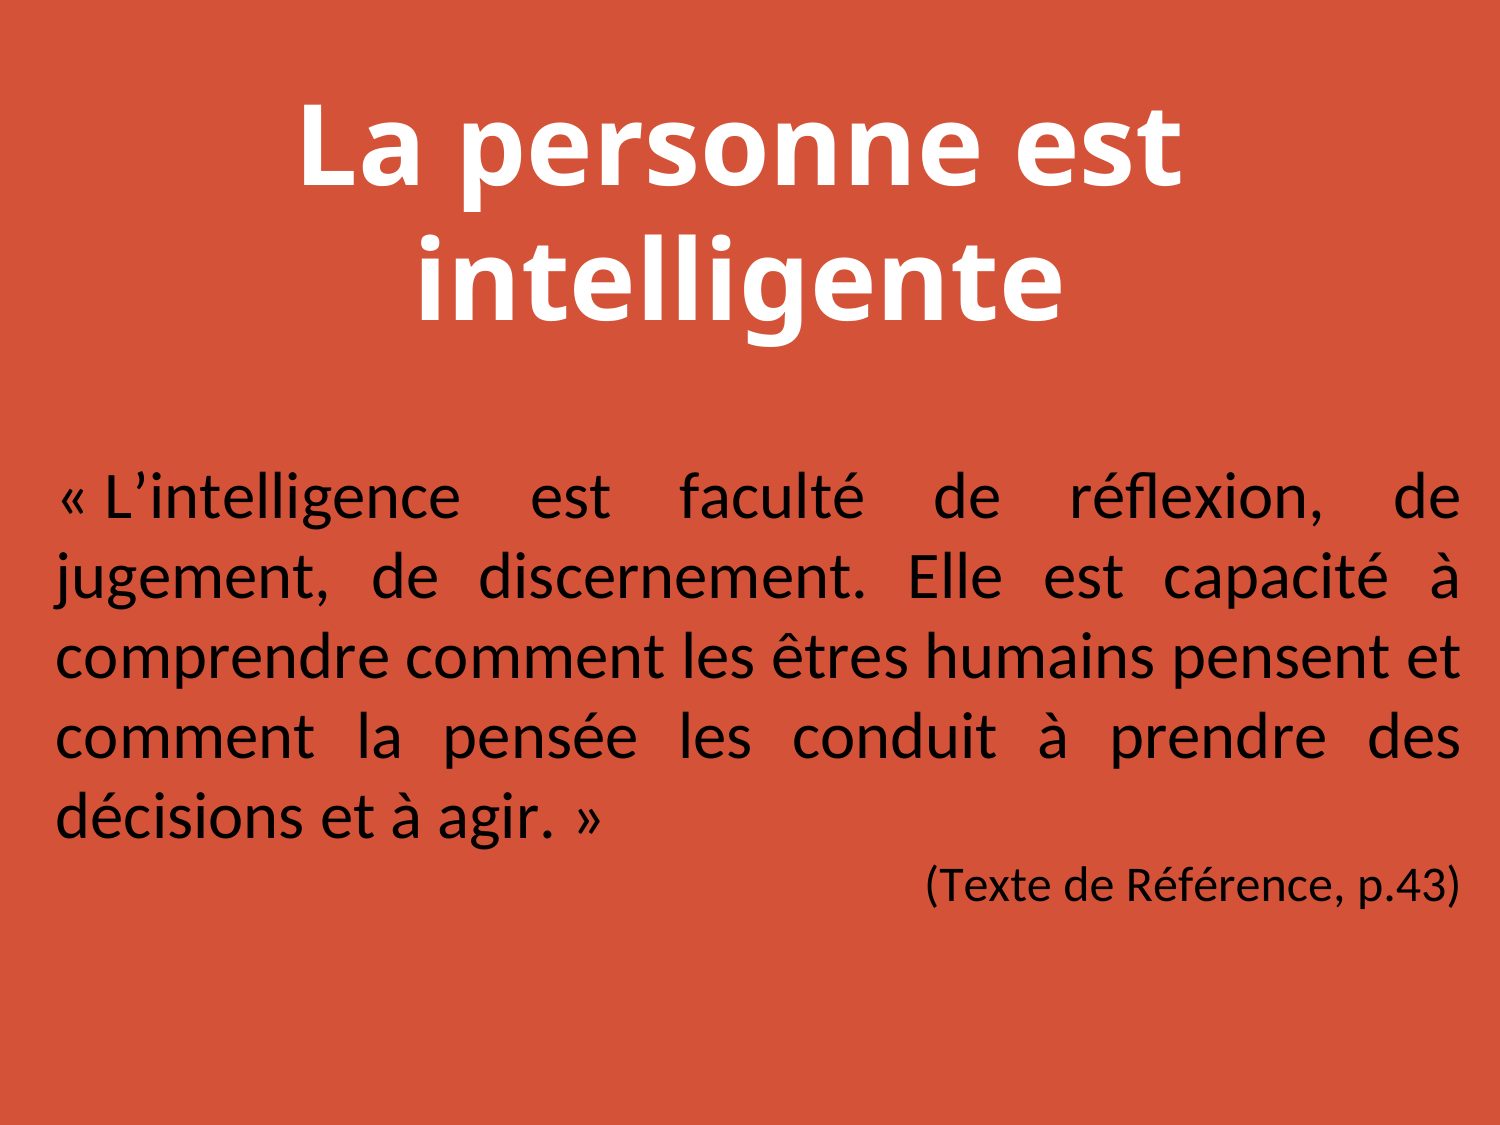

# La personne est intelligente
« L’intelligence est faculté de réflexion, de jugement, de discernement. Elle est capacité à comprendre comment les êtres humains pensent et comment la pensée les conduit à prendre des décisions et à agir. »
(Texte de Référence, p.43)